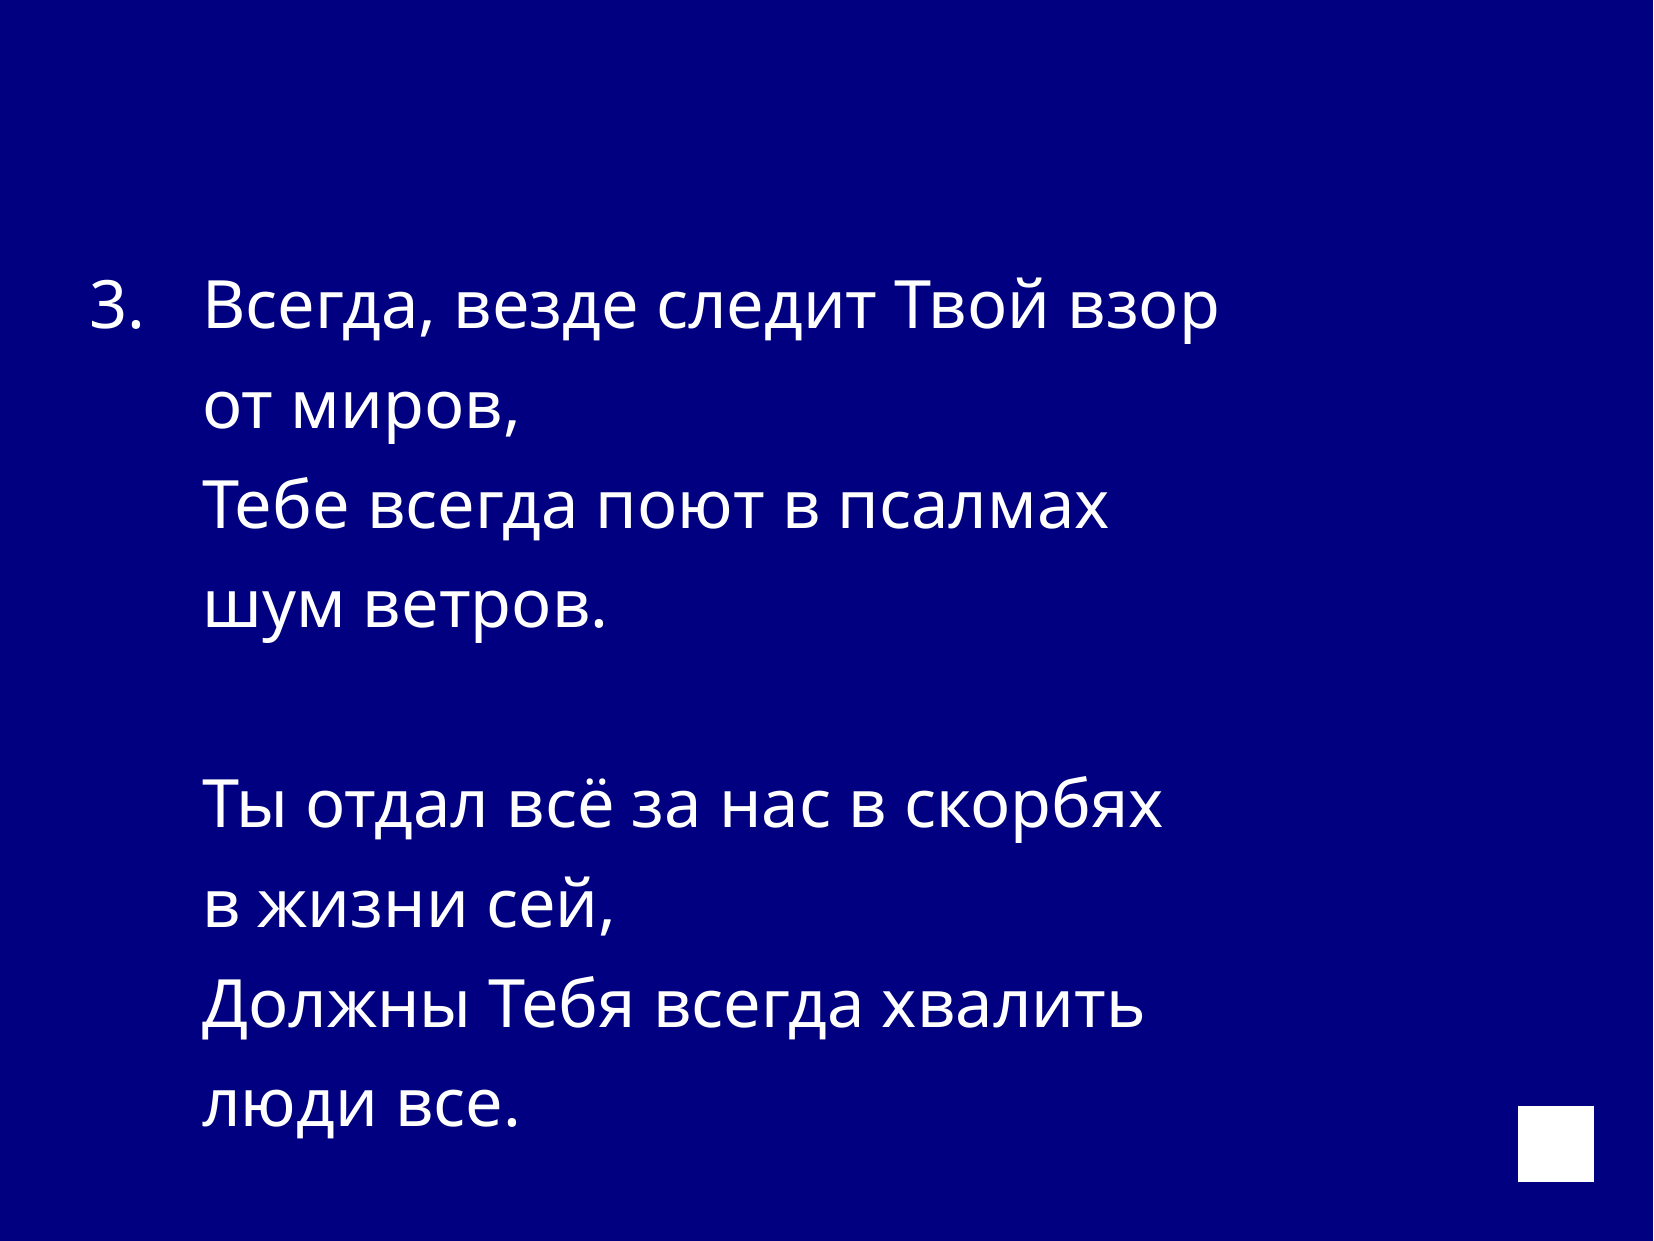

3.	Всегда, везде следит Твой взор
	от миров,
	Тебе всегда поют в псалмах
	шум ветров.
	Ты отдал всё за нас в скорбях
	в жизни сей,
	Должны Тебя всегда хвалить
	люди все.